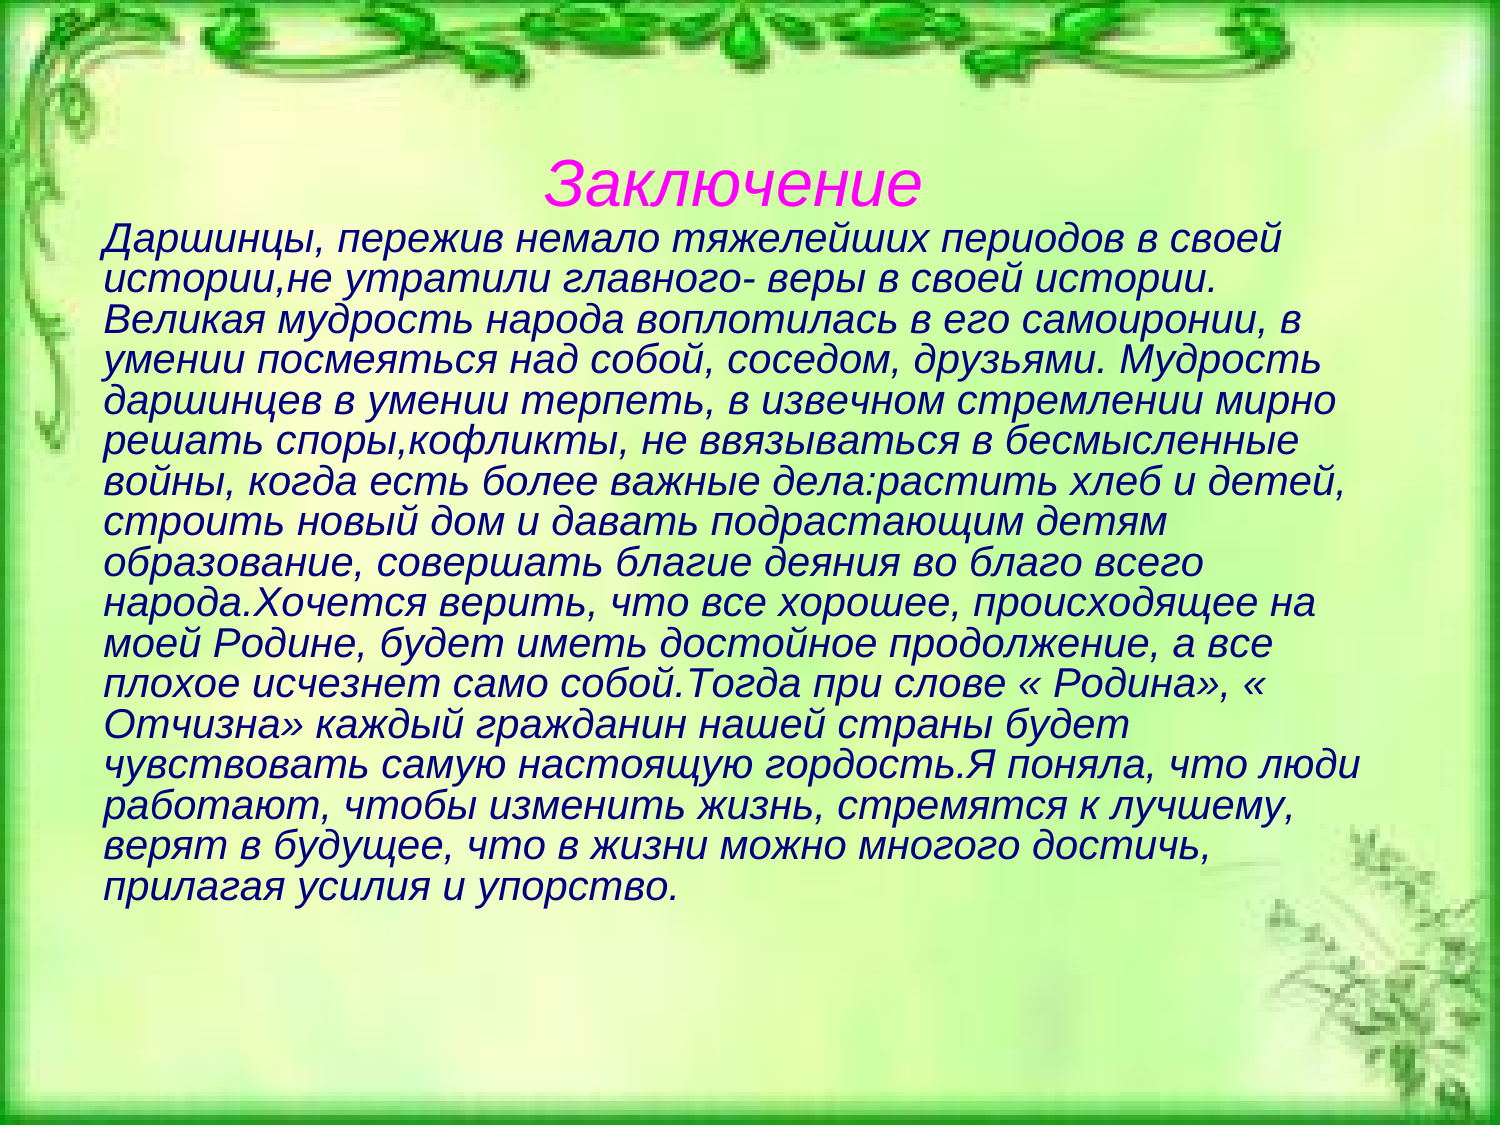

Заключение
Даршинцы, пережив немало тяжелейших периодов в своей истории,не утратили главного- веры в своей истории. Великая мудрость народа воплотилась в его самоиронии, в умении посмеяться над собой, соседом, друзьями. Мудрость даршинцев в умении терпеть, в извечном стремлении мирно решать споры,кофликты, не ввязываться в бесмысленные войны, когда есть более важные дела:растить хлеб и детей, строить новый дом и давать подрастающим детям образование, совершать благие деяния во благо всего народа.Хочется верить, что все хорошее, происходящее на моей Родине, будет иметь достойное продолжение, а все плохое исчезнет само собой.Тогда при слове « Родина», « Отчизна» каждый гражданин нашей страны будет чувствовать самую настоящую гордость.Я поняла, что люди работают, чтобы изменить жизнь, стремятся к лучшему, верят в будущее, что в жизни можно многого достичь, прилагая усилия и упорство.